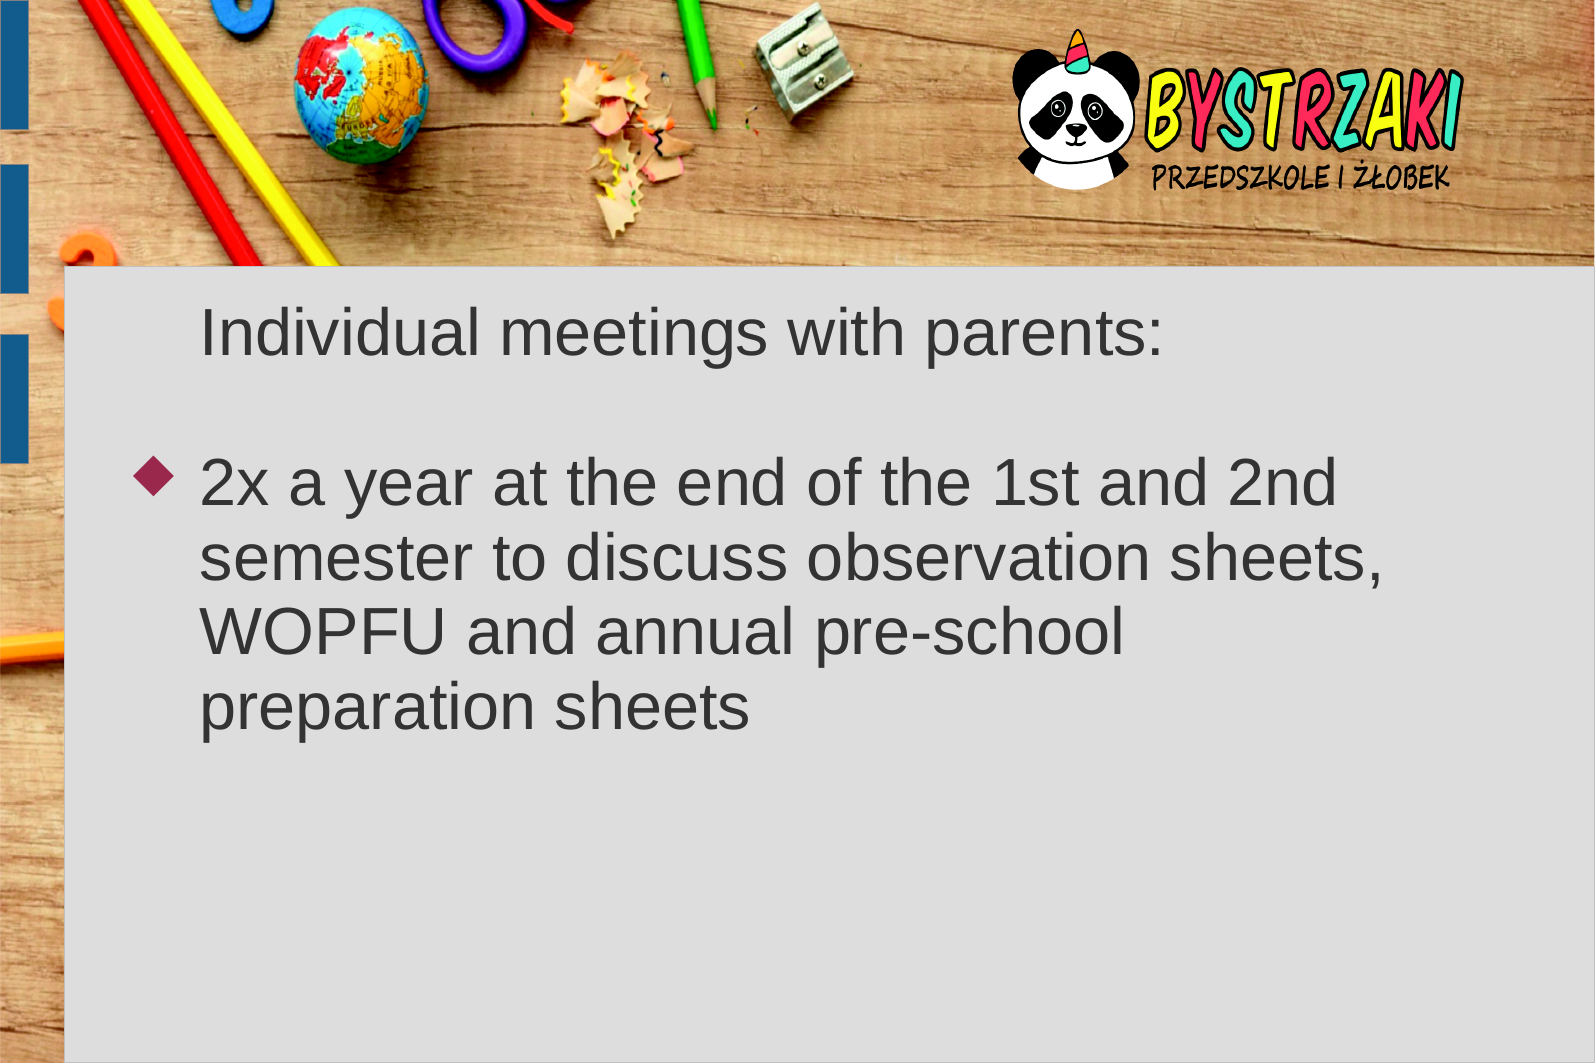

#
Individual meetings with parents:
2x a year at the end of the 1st and 2nd semester to discuss observation sheets, WOPFU and annual pre-school preparation sheets